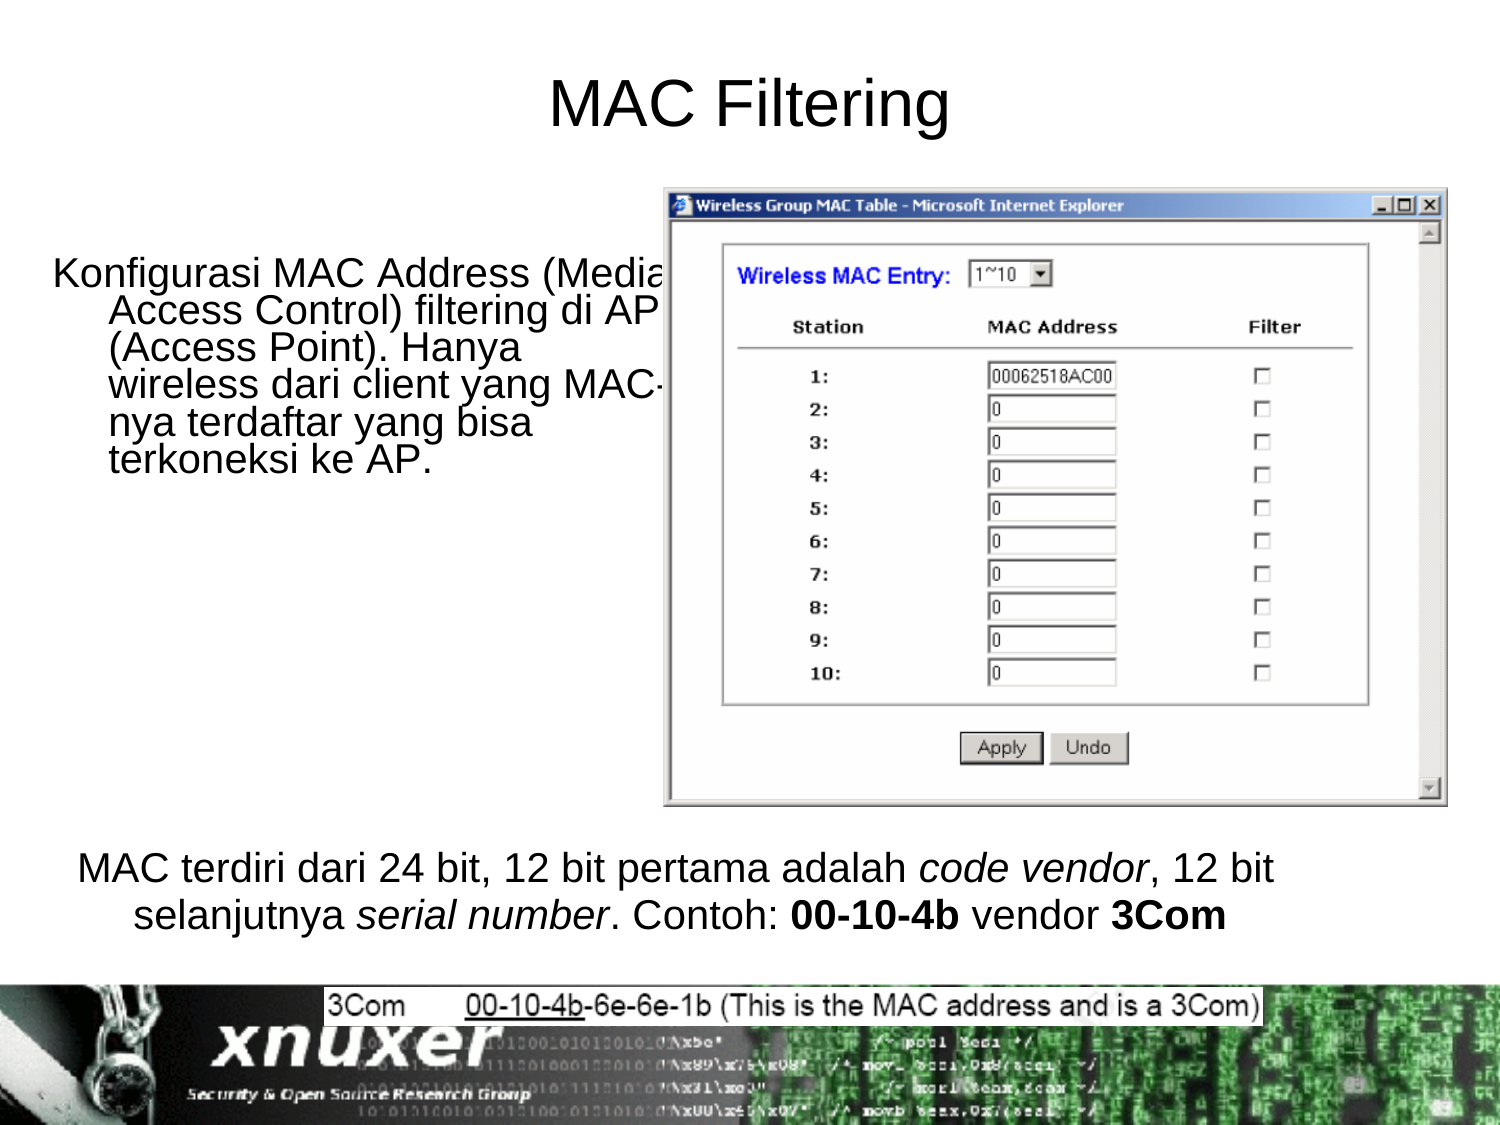

# MAC Filtering
Konfigurasi MAC Address (Media Access Control) filtering di AP (Access Point). Hanya wireless dari client yang MAC-nya terdaftar yang bisa terkoneksi ke AP.
MAC terdiri dari 24 bit, 12 bit pertama adalah code vendor, 12 bit selanjutnya serial number. Contoh: 00-10-4b vendor 3Com